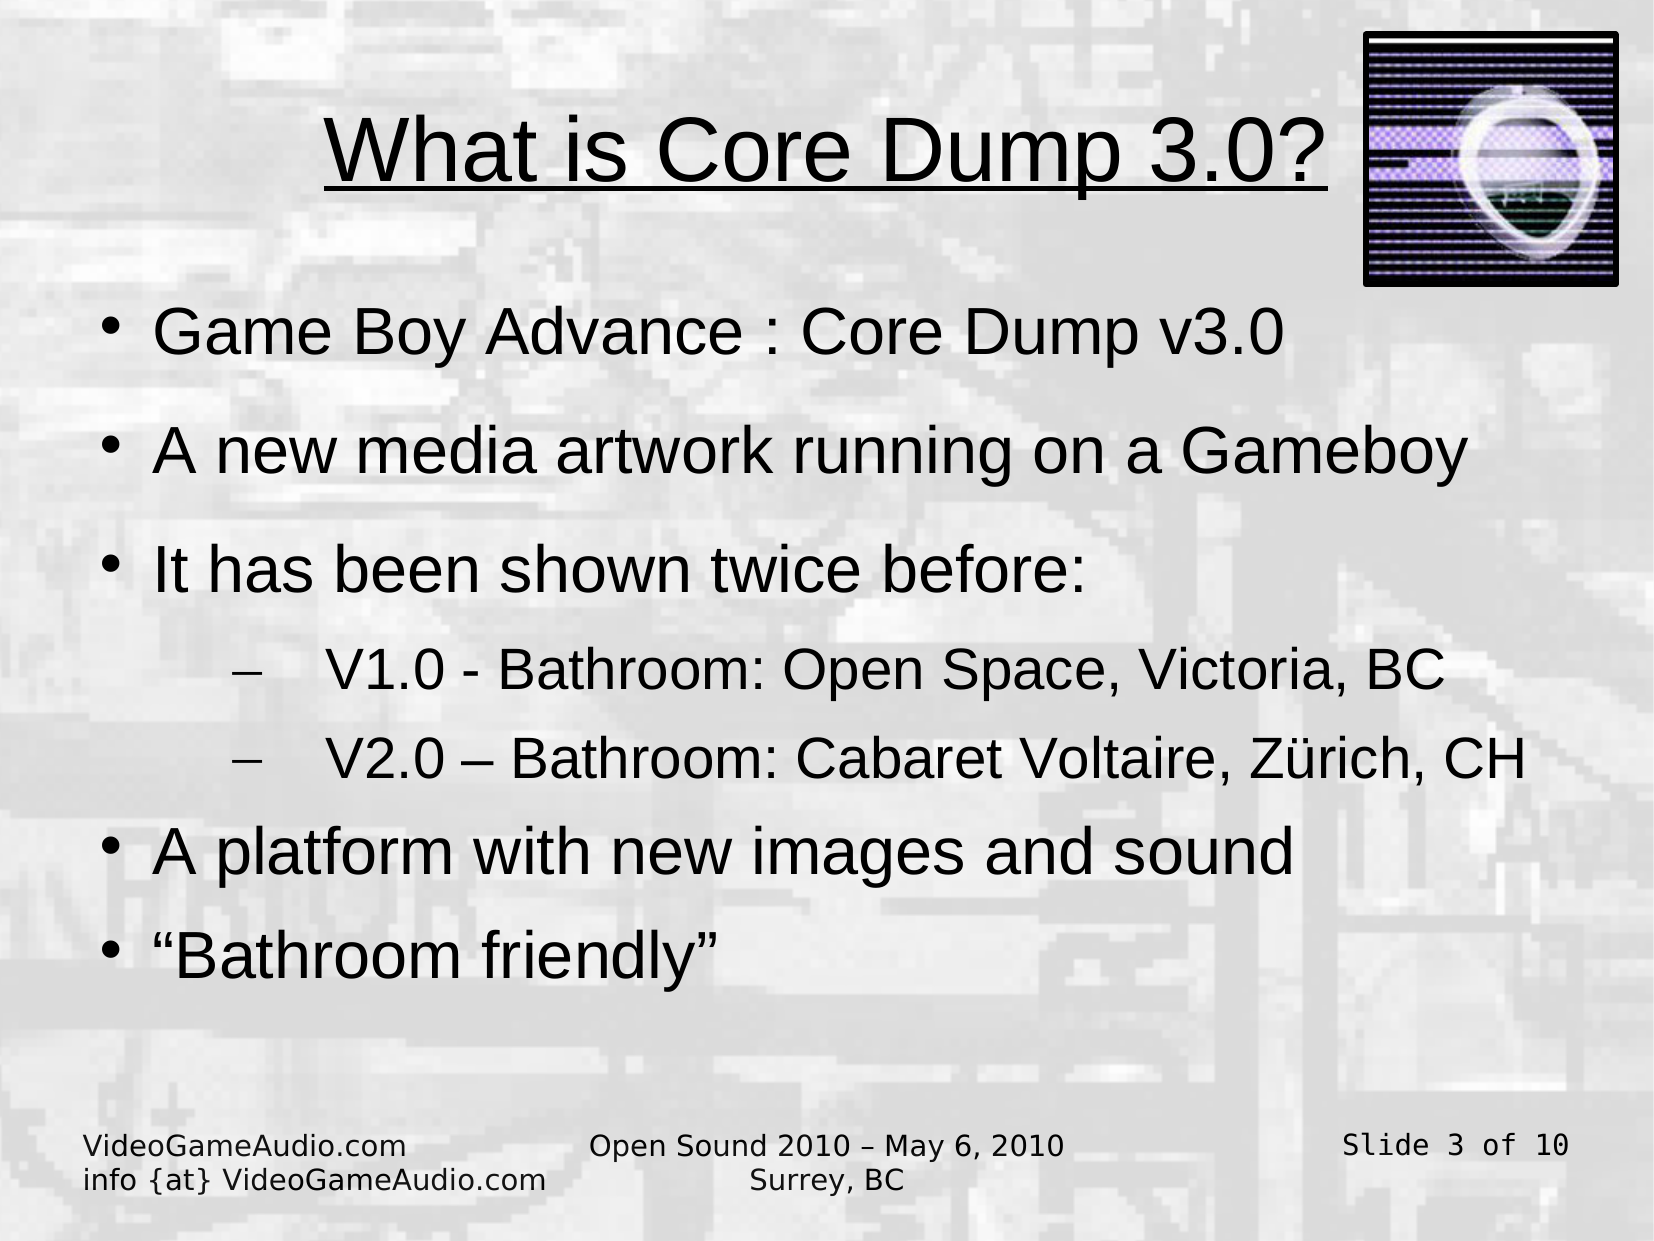

# What is Core Dump 3.0?
Game Boy Advance : Core Dump v3.0
A new media artwork running on a Gameboy
It has been shown twice before:
V1.0 - Bathroom: Open Space, Victoria, BC
V2.0 – Bathroom: Cabaret Voltaire, Zürich, CH
A platform with new images and sound
“Bathroom friendly”
3